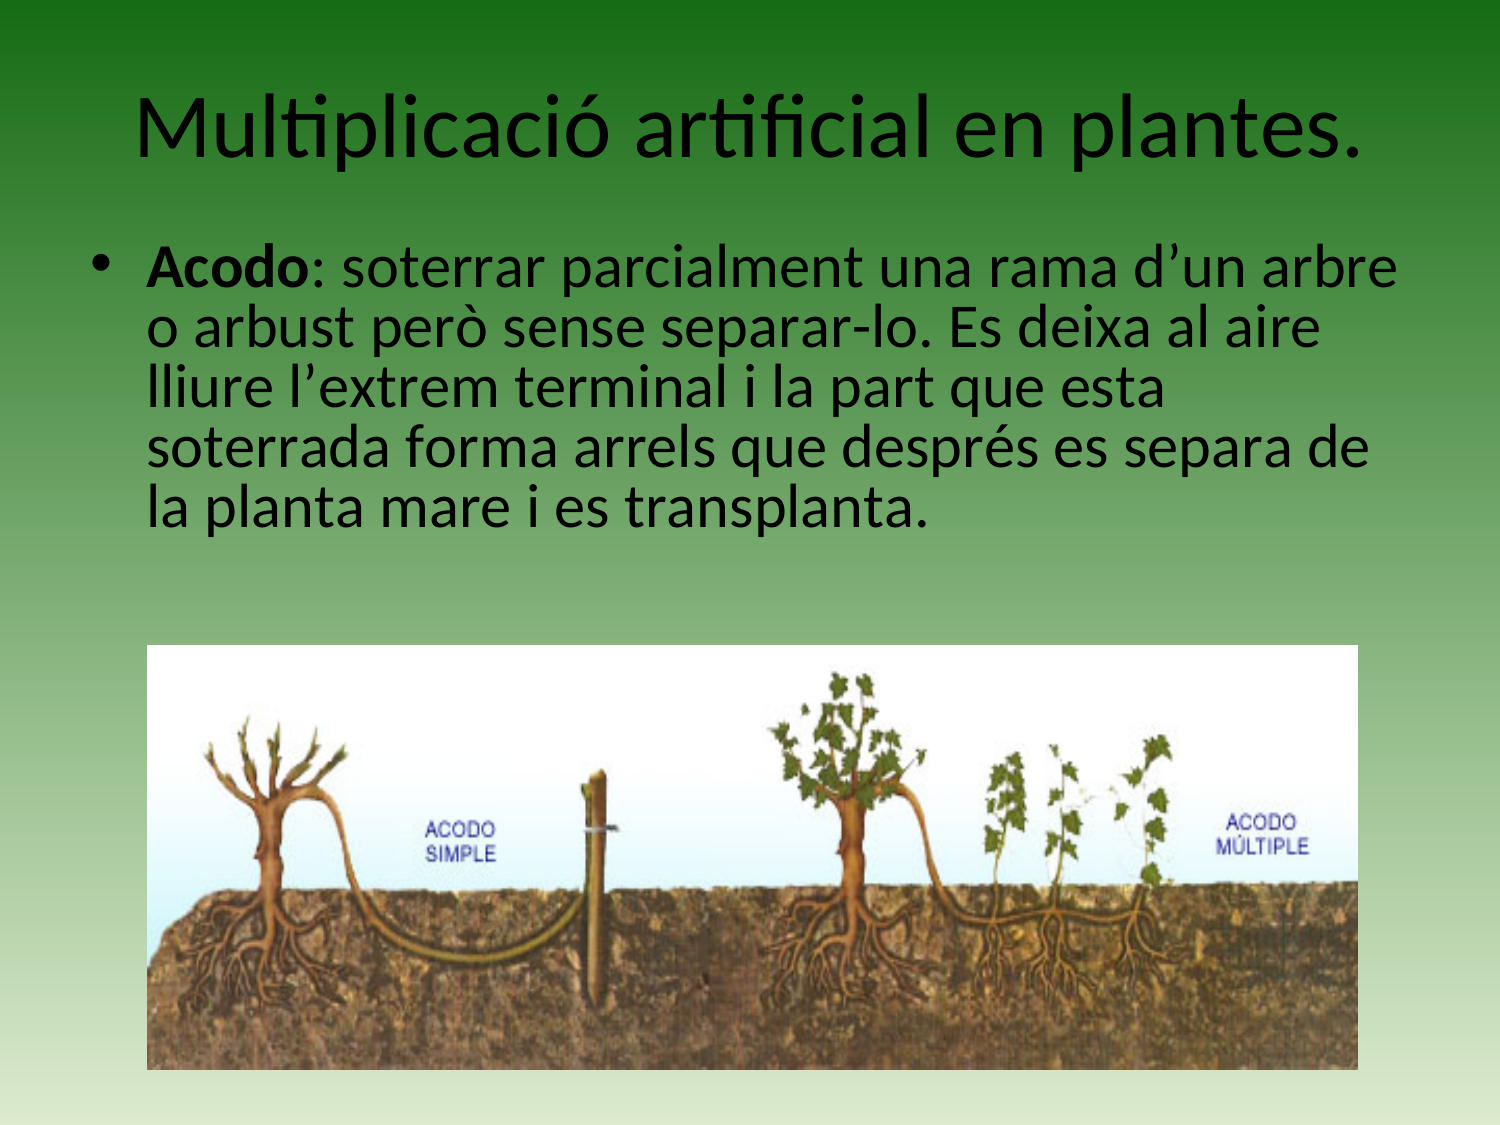

# Multiplicació artificial en plantes.
Acodo: soterrar parcialment una rama d’un arbre o arbust però sense separar-lo. Es deixa al aire lliure l’extrem terminal i la part que esta soterrada forma arrels que després es separa de la planta mare i es transplanta.